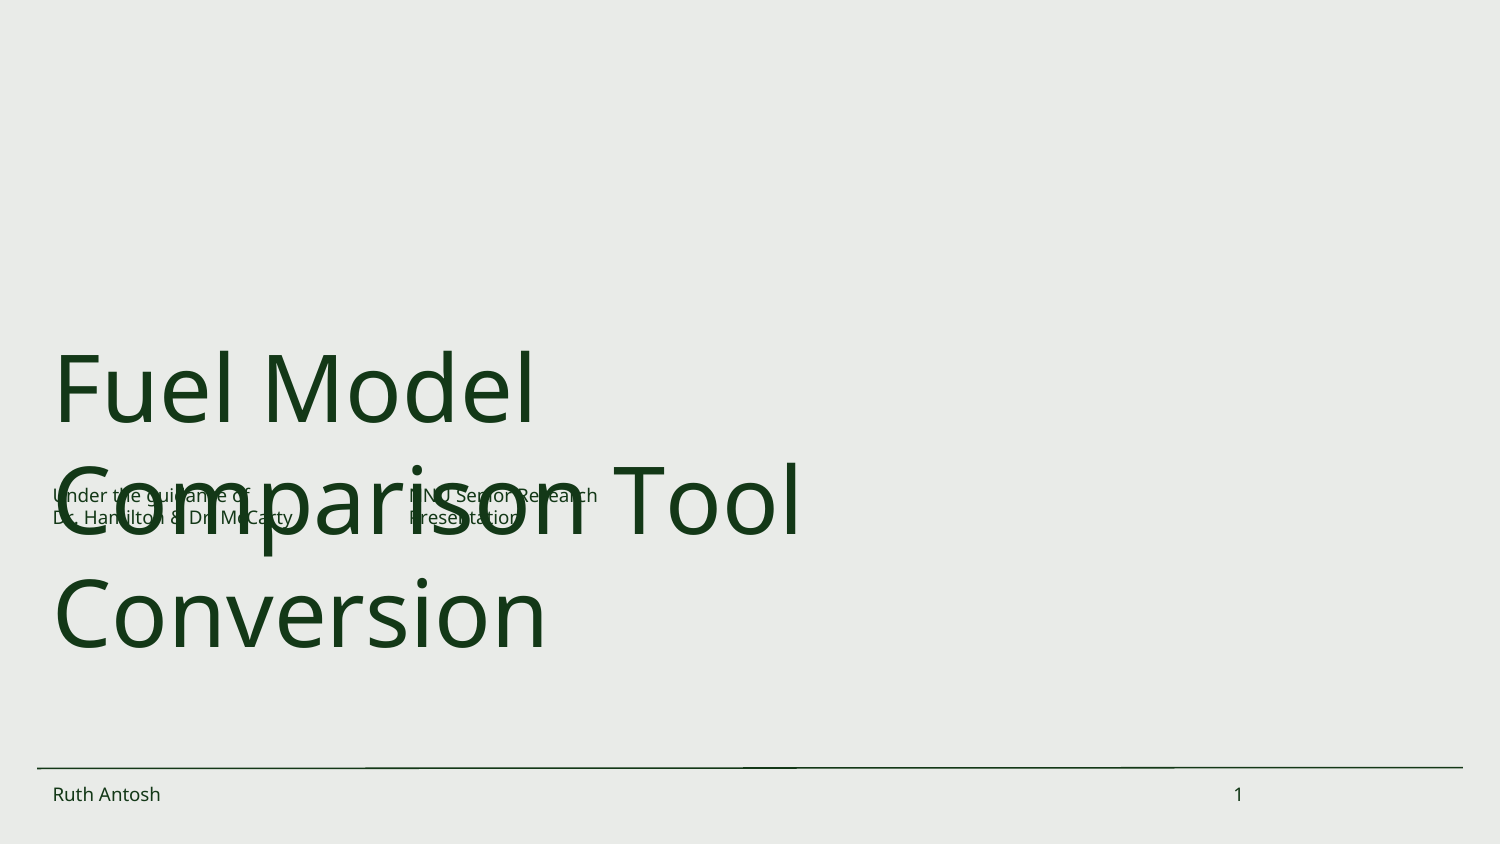

Fuel Model Comparison Tool Conversion
Under the guidance of
Dr. Hamilton & Dr. McCarty
NNU Senior Research Presentation
# Ruth Antosh
1